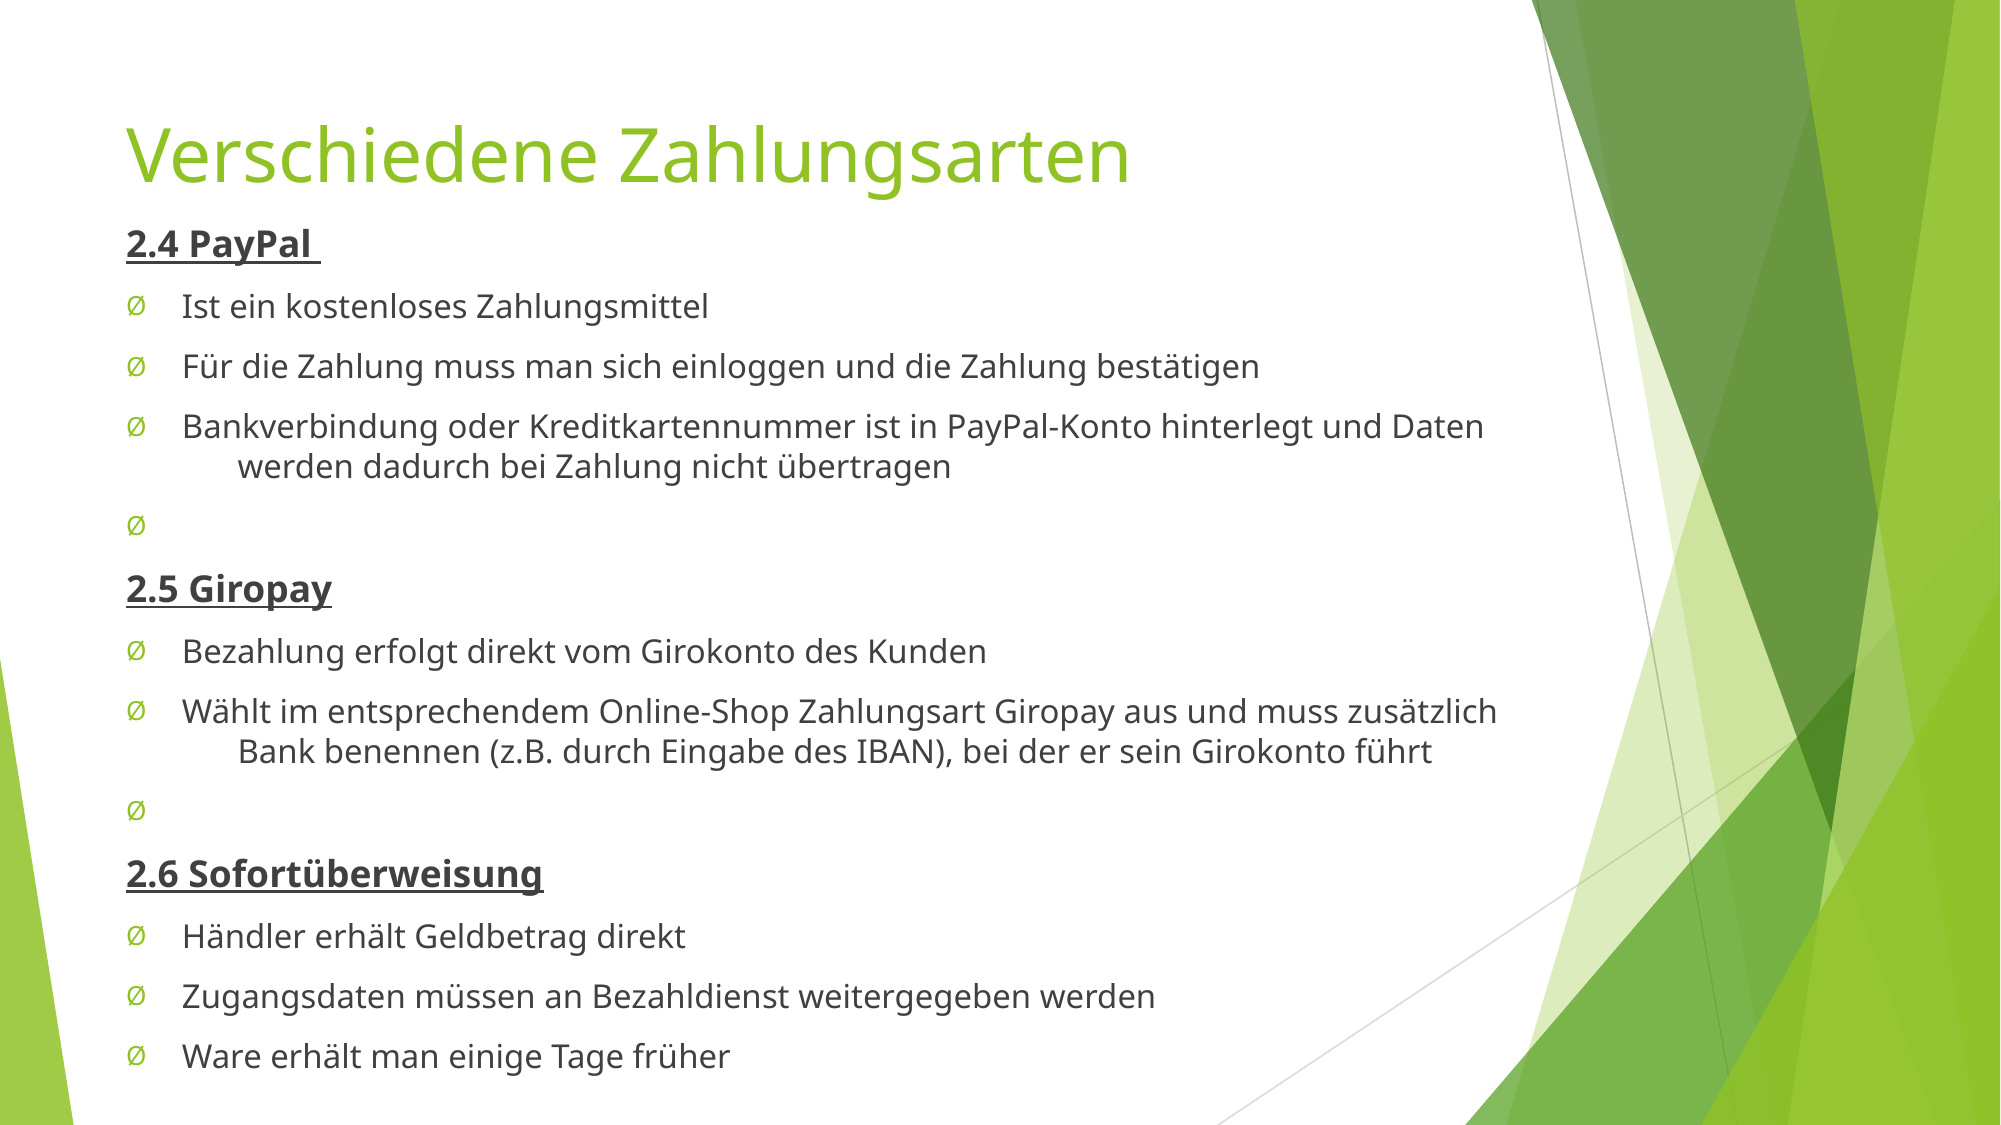

# Verschiedene Zahlungsarten
2.4 PayPal
Ist ein kostenloses Zahlungsmittel
Für die Zahlung muss man sich einloggen und die Zahlung bestätigen
Bankverbindung oder Kreditkartennummer ist in PayPal-Konto hinterlegt und Daten werden dadurch bei Zahlung nicht übertragen
2.5 Giropay
Bezahlung erfolgt direkt vom Girokonto des Kunden
Wählt im entsprechendem Online-Shop Zahlungsart Giropay aus und muss zusätzlich Bank benennen (z.B. durch Eingabe des IBAN), bei der er sein Girokonto führt
2.6 Sofortüberweisung
Händler erhält Geldbetrag direkt
Zugangsdaten müssen an Bezahldienst weitergegeben werden
Ware erhält man einige Tage früher